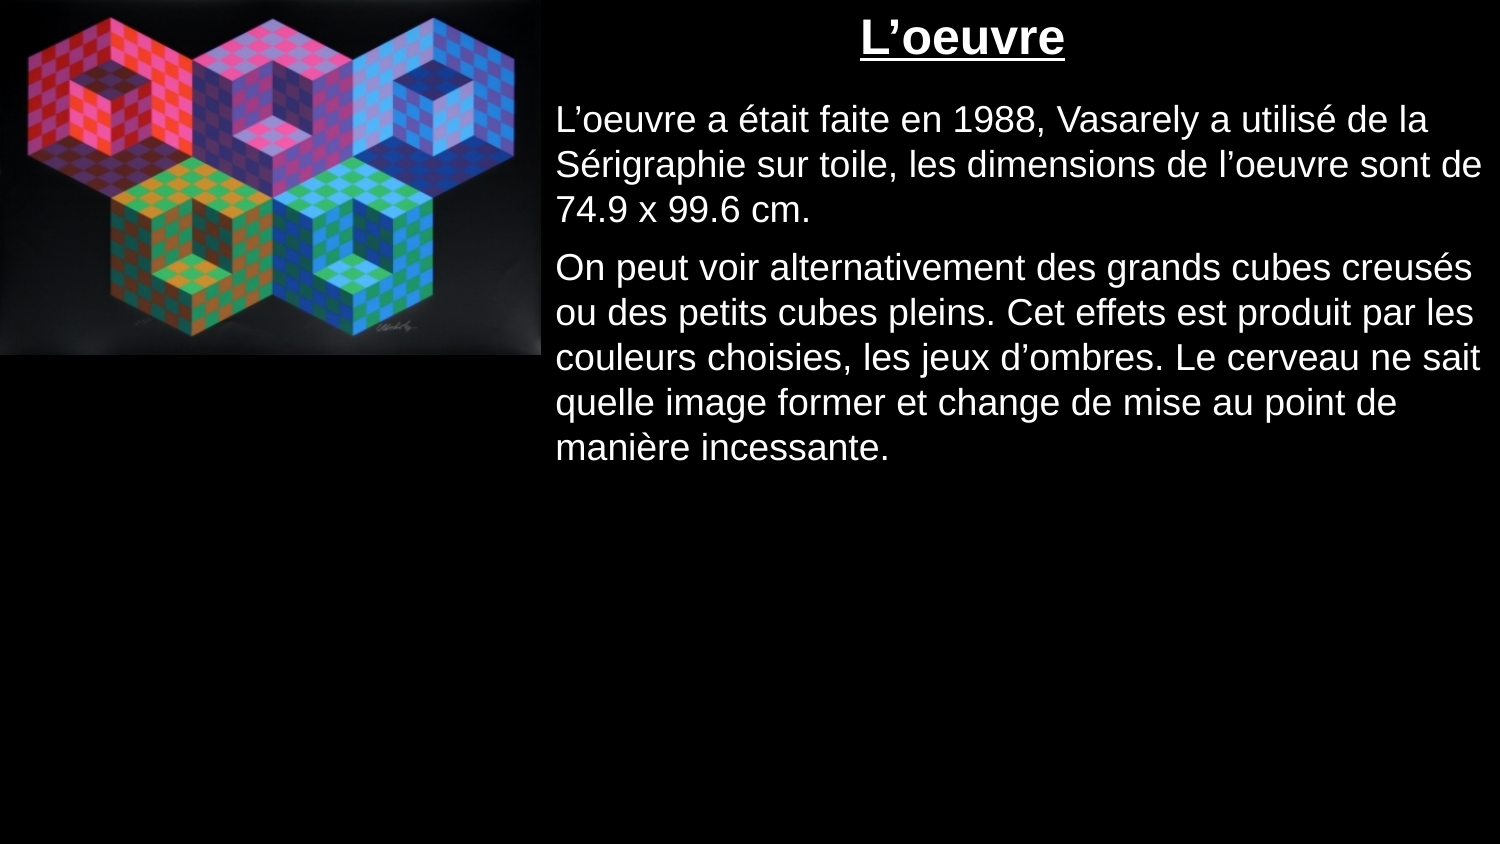

# L’oeuvre
L’oeuvre a était faite en 1988, Vasarely a utilisé de la Sérigraphie sur toile, les dimensions de l’oeuvre sont de 74.9 x 99.6 cm.
On peut voir alternativement des grands cubes creusés ou des petits cubes pleins. Cet effets est produit par les couleurs choisies, les jeux d’ombres. Le cerveau ne sait quelle image former et change de mise au point de manière incessante.